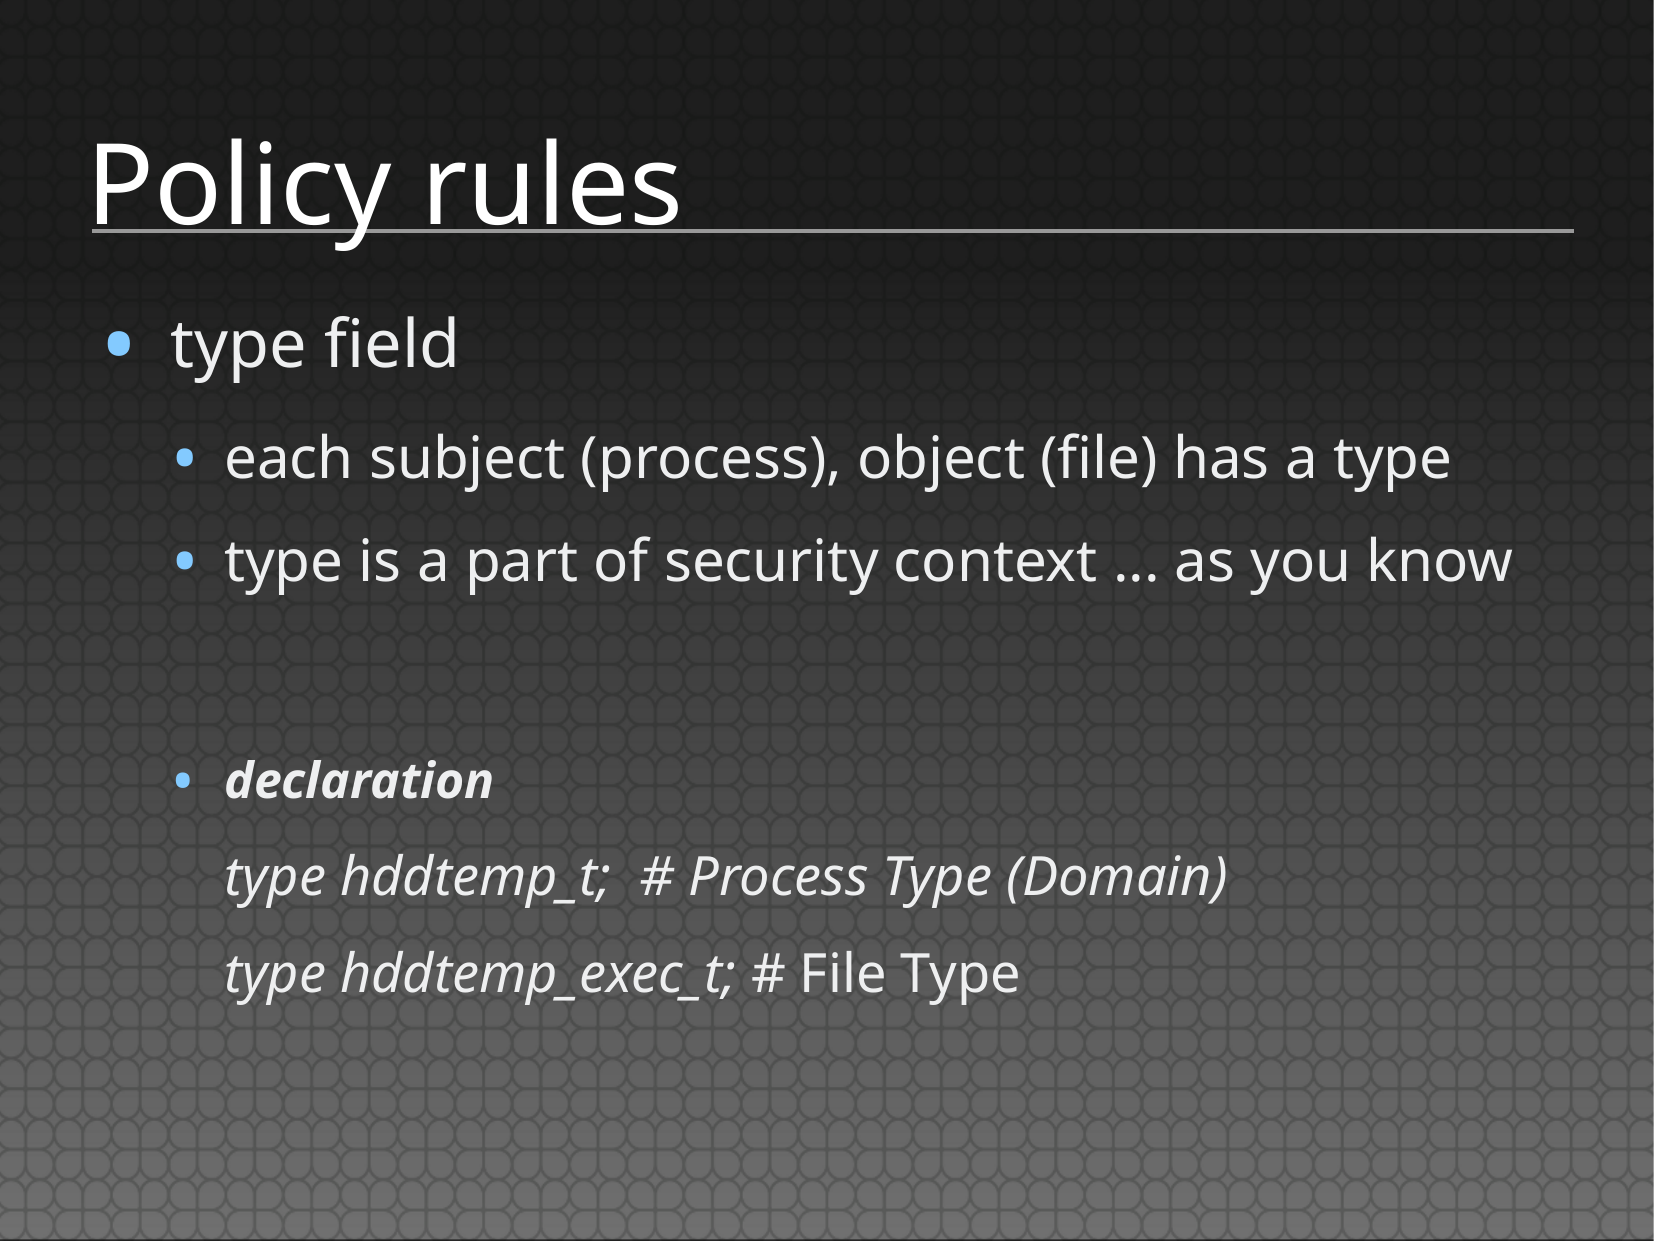

# Policy rules
 type field
each subject (process), object (file) has a type
type is a part of security context ... as you know
declaration
type hddtemp_t; # Process Type (Domain)
type hddtemp_exec_t; # File Type